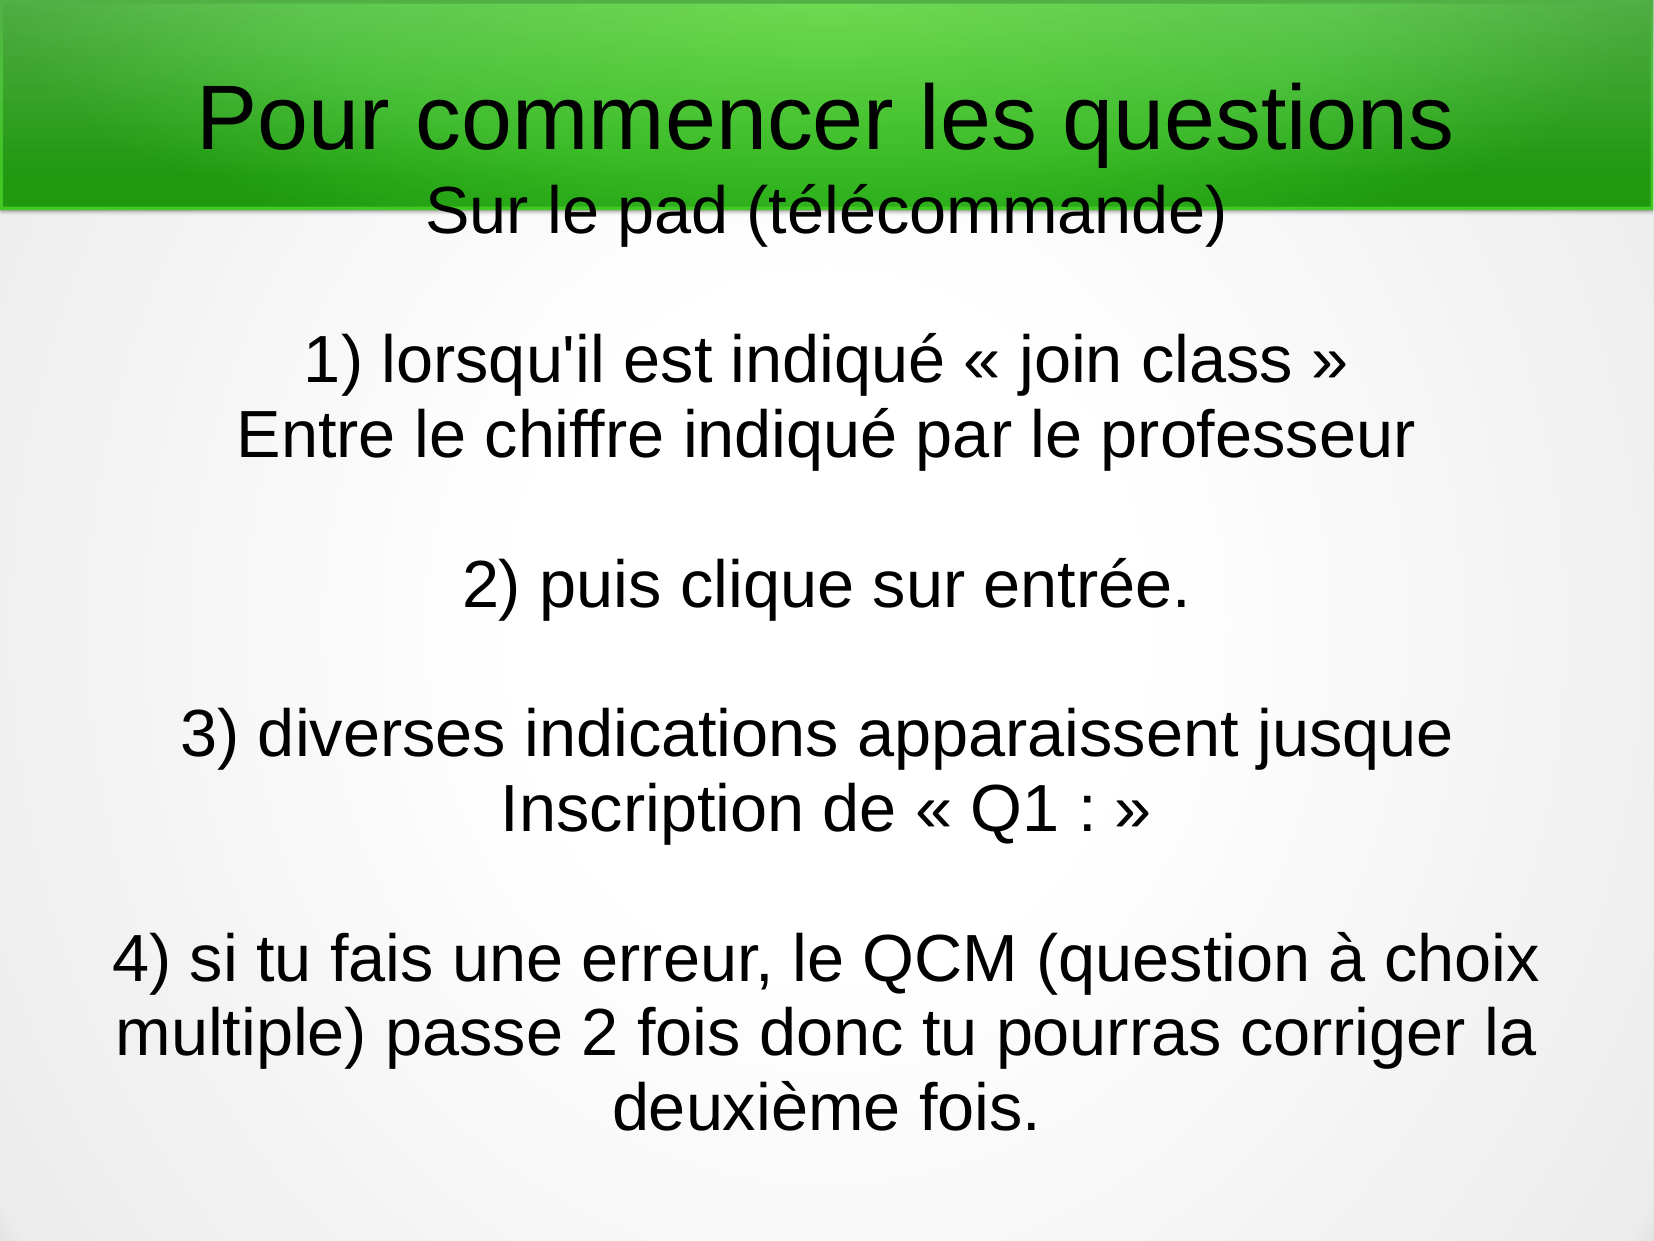

# Pour commencer les questions
Sur le pad (télécommande)
1) lorsqu'il est indiqué « join class »
Entre le chiffre indiqué par le professeur
2) puis clique sur entrée.
3) diverses indications apparaissent jusque
Inscription de « Q1 : »
4) si tu fais une erreur, le QCM (question à choix multiple) passe 2 fois donc tu pourras corriger la deuxième fois.